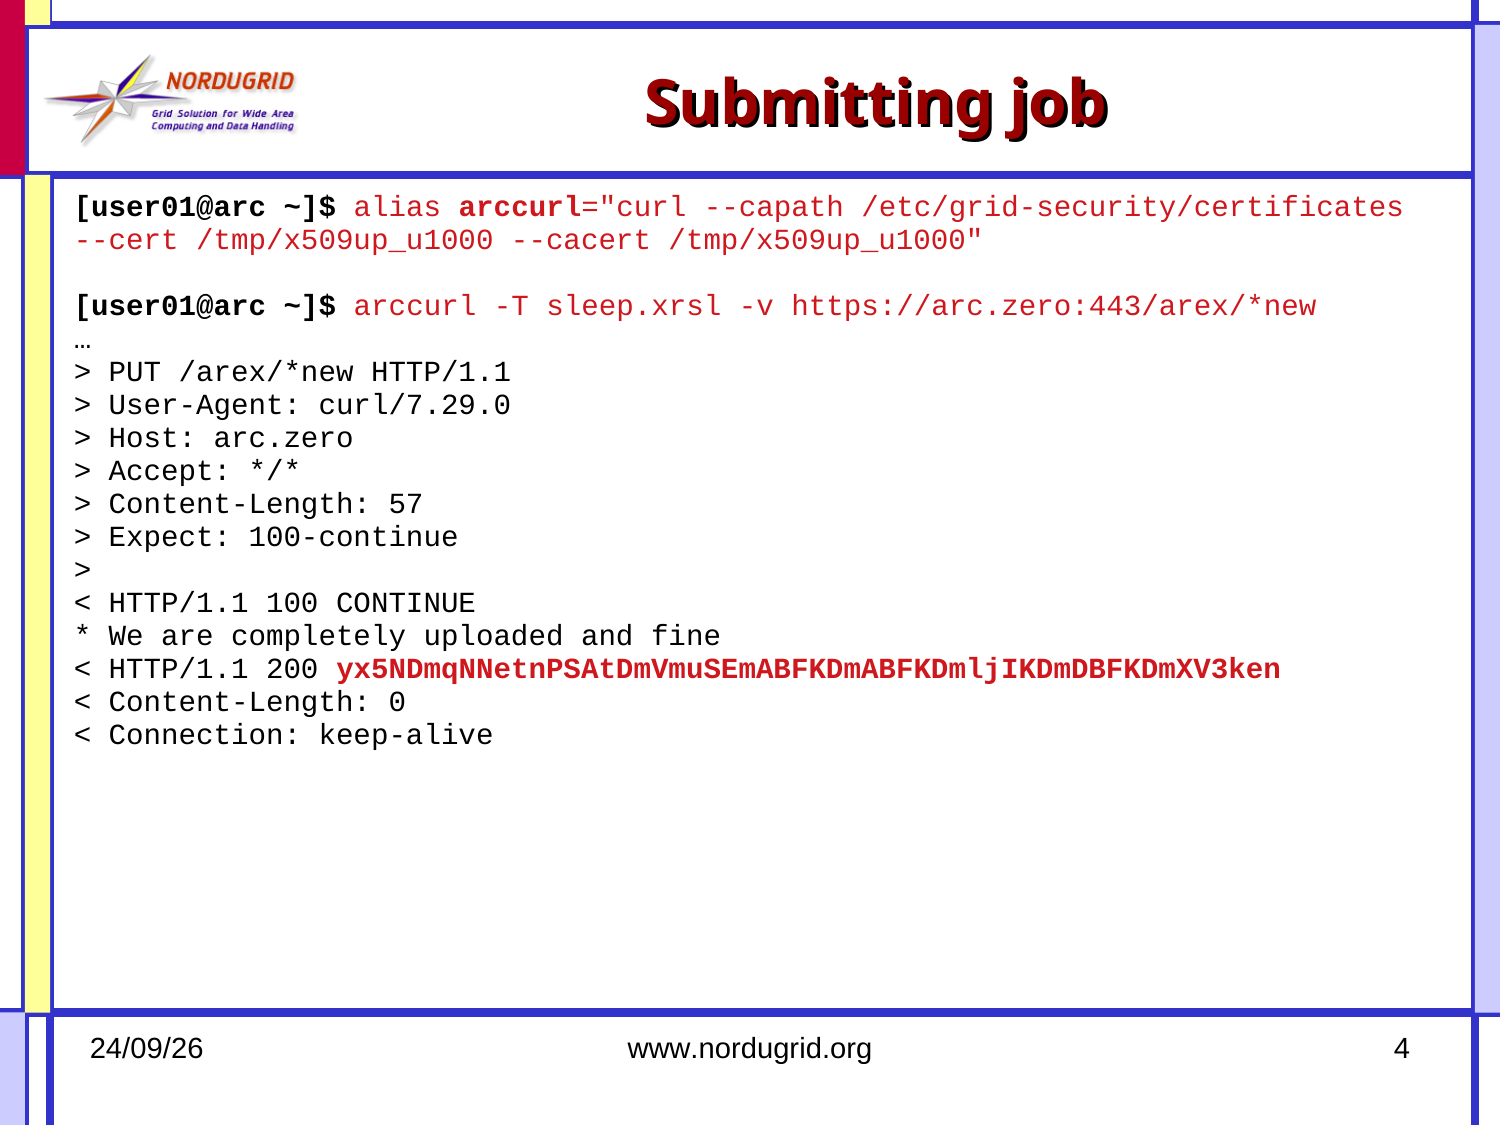

# Submitting job
[user01@arc ~]$ alias arccurl="curl --capath /etc/grid-security/certificates --cert /tmp/x509up_u1000 --cacert /tmp/x509up_u1000"
[user01@arc ~]$ arccurl -T sleep.xrsl -v https://arc.zero:443/arex/*new
…
> PUT /arex/*new HTTP/1.1
> User-Agent: curl/7.29.0
> Host: arc.zero
> Accept: */*
> Content-Length: 57
> Expect: 100-continue
>
< HTTP/1.1 100 CONTINUE
* We are completely uploaded and fine
< HTTP/1.1 200 yx5NDmqNNetnPSAtDmVmuSEmABFKDmABFKDmljIKDmDBFKDmXV3ken
< Content-Length: 0
< Connection: keep-alive
www.nordugrid.org
4